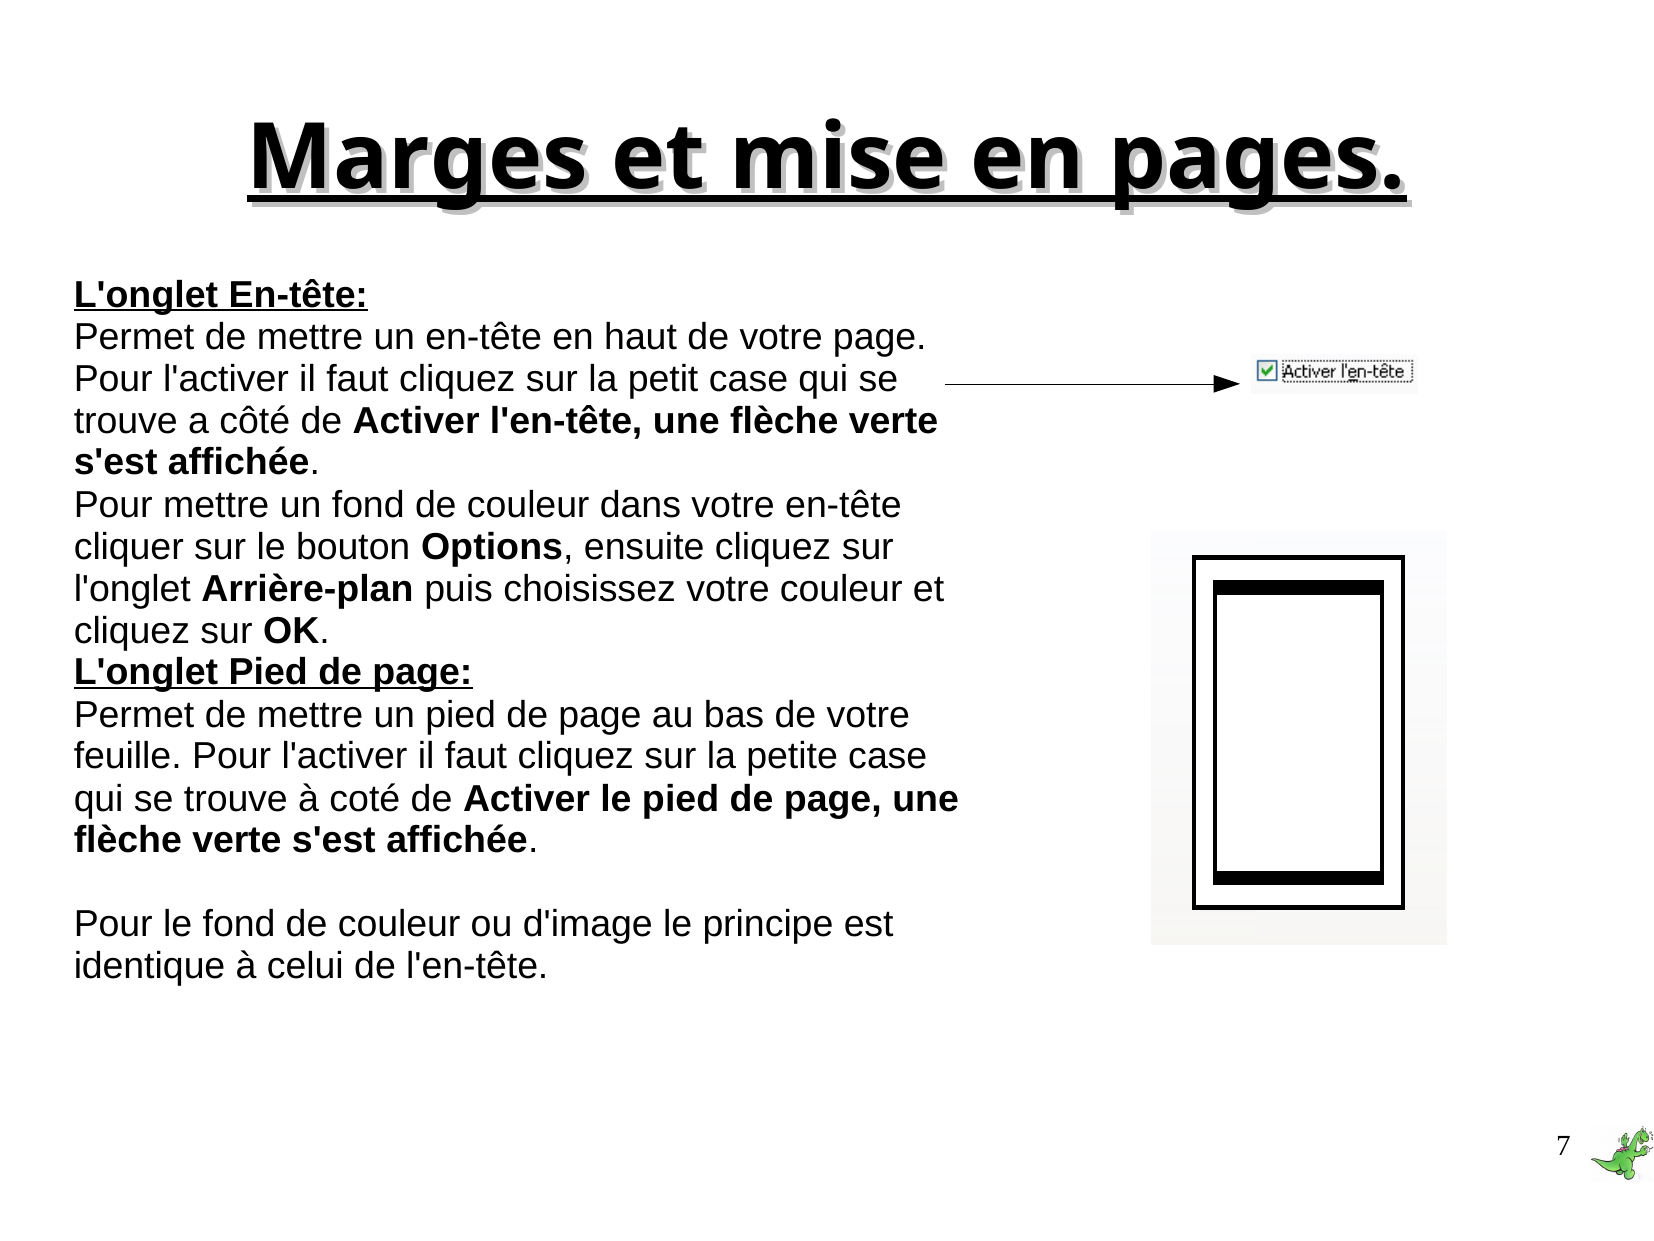

# Marges et mise en pages.
L'onglet En-tête:
Permet de mettre un en-tête en haut de votre page.
Pour l'activer il faut cliquez sur la petit case qui se trouve a côté de Activer l'en-tête, une flèche verte s'est affichée.
Pour mettre un fond de couleur dans votre en-tête cliquer sur le bouton Options, ensuite cliquez sur l'onglet Arrière-plan puis choisissez votre couleur et cliquez sur OK.
L'onglet Pied de page:
Permet de mettre un pied de page au bas de votre feuille. Pour l'activer il faut cliquez sur la petite case qui se trouve à coté de Activer le pied de page, une flèche verte s'est affichée.
Pour le fond de couleur ou d'image le principe est identique à celui de l'en-tête.
7